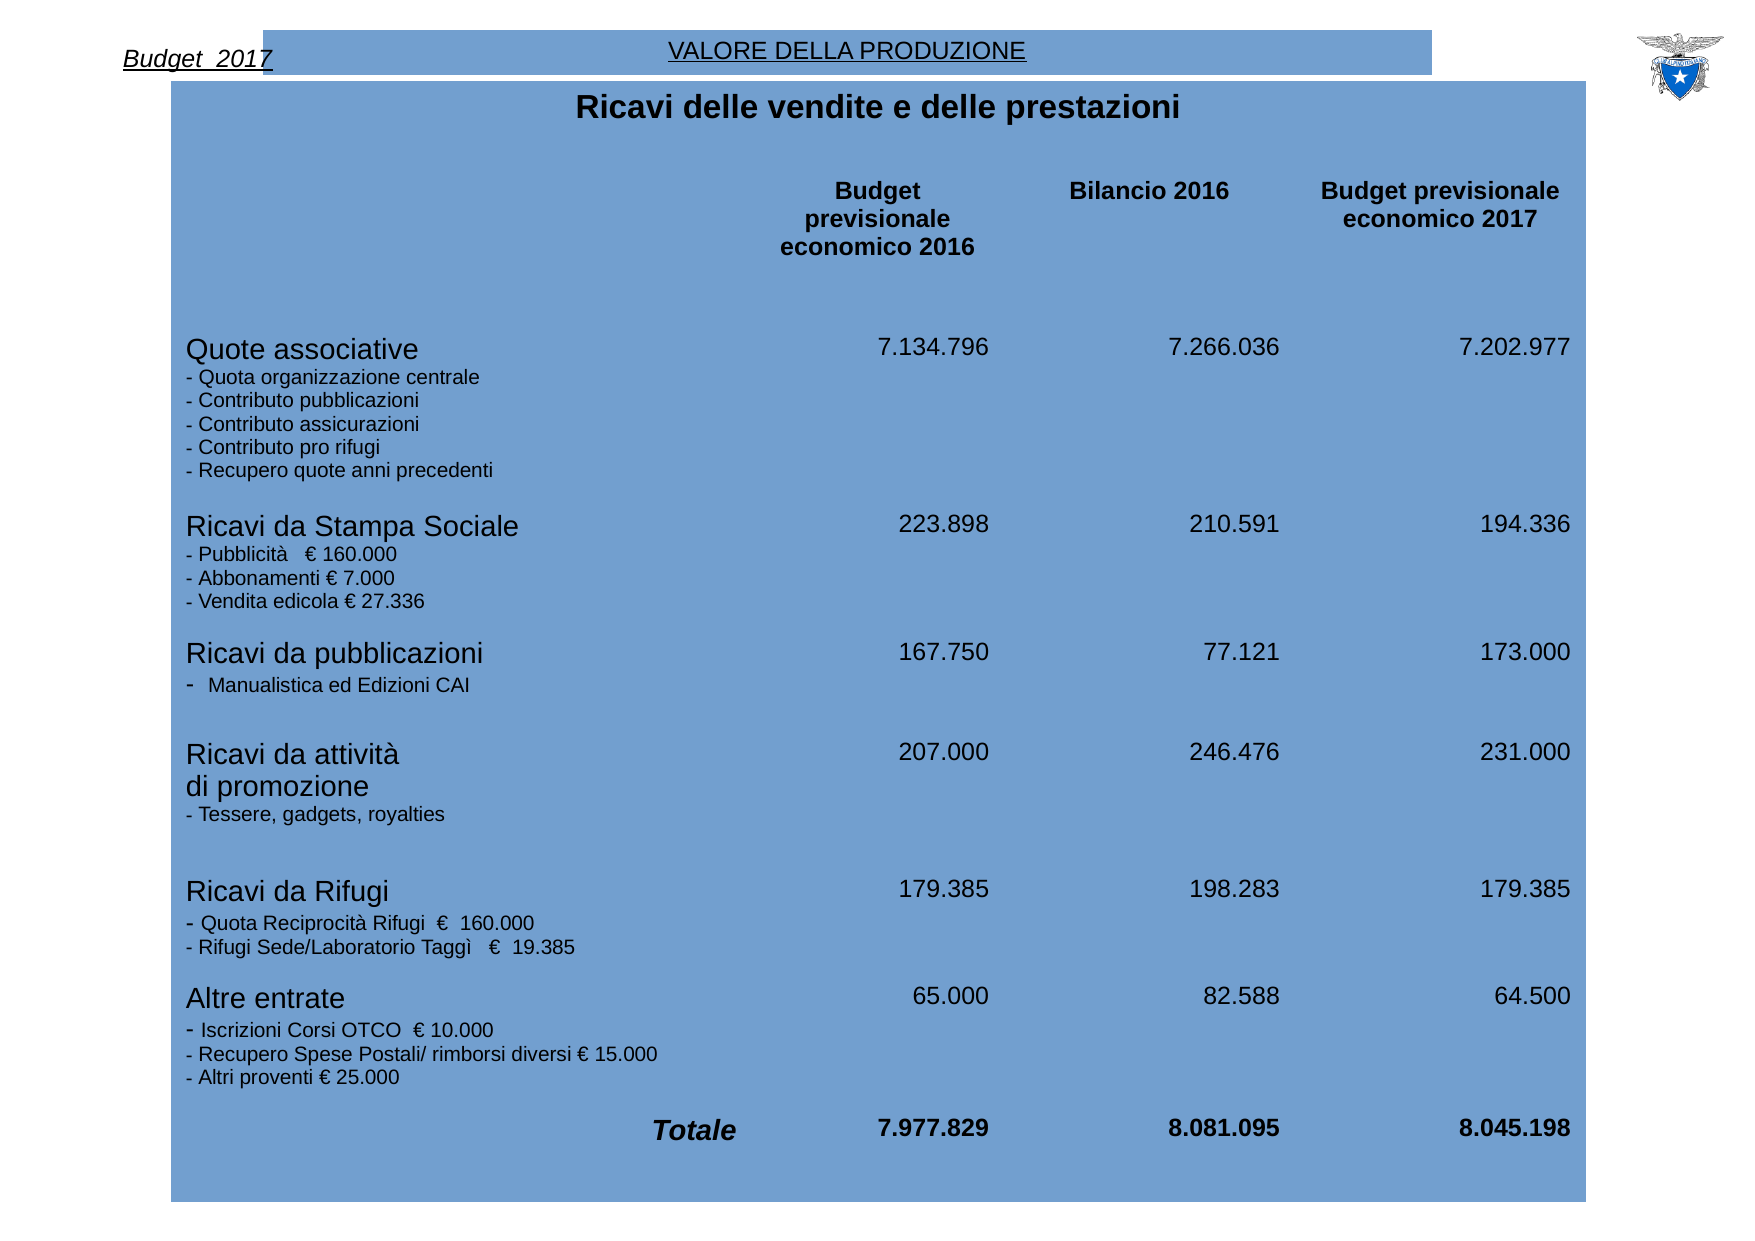

| VALORE DELLA PRODUZIONE |
| --- |
Budget 2017
| Ricavi delle vendite e delle prestazioni | | | |
| --- | --- | --- | --- |
| | Budget previsionale economico 2016 | Bilancio 2016 | Budget previsionale economico 2017 |
| Quote associative - Quota organizzazione centrale Contributo pubblicazioni Contributo assicurazioni Contributo pro rifugi Recupero quote anni precedenti | 7.134.796 | 7.266.036 | 7.202.977 |
| Ricavi da Stampa Sociale Pubblicità € 160.000 Abbonamenti € 7.000 Vendita edicola € 27.336 | 223.898 | 210.591 | 194.336 |
| Ricavi da pubblicazioni - Manualistica ed Edizioni CAI | 167.750 | 77.121 | 173.000 |
| Ricavi da attività di promozione Tessere, gadgets, royalties | 207.000 | 246.476 | 231.000 |
| Ricavi da Rifugi Quota Reciprocità Rifugi € 160.000 Rifugi Sede/Laboratorio Taggì € 19.385 | 179.385 | 198.283 | 179.385 |
| Altre entrate Iscrizioni Corsi OTCO € 10.000 Recupero Spese Postali/ rimborsi diversi € 15.000 Altri proventi € 25.000 | 65.000 | 82.588 | 64.500 |
| Totale | 7.977.829 | 8.081.095 | 8.045.198 |